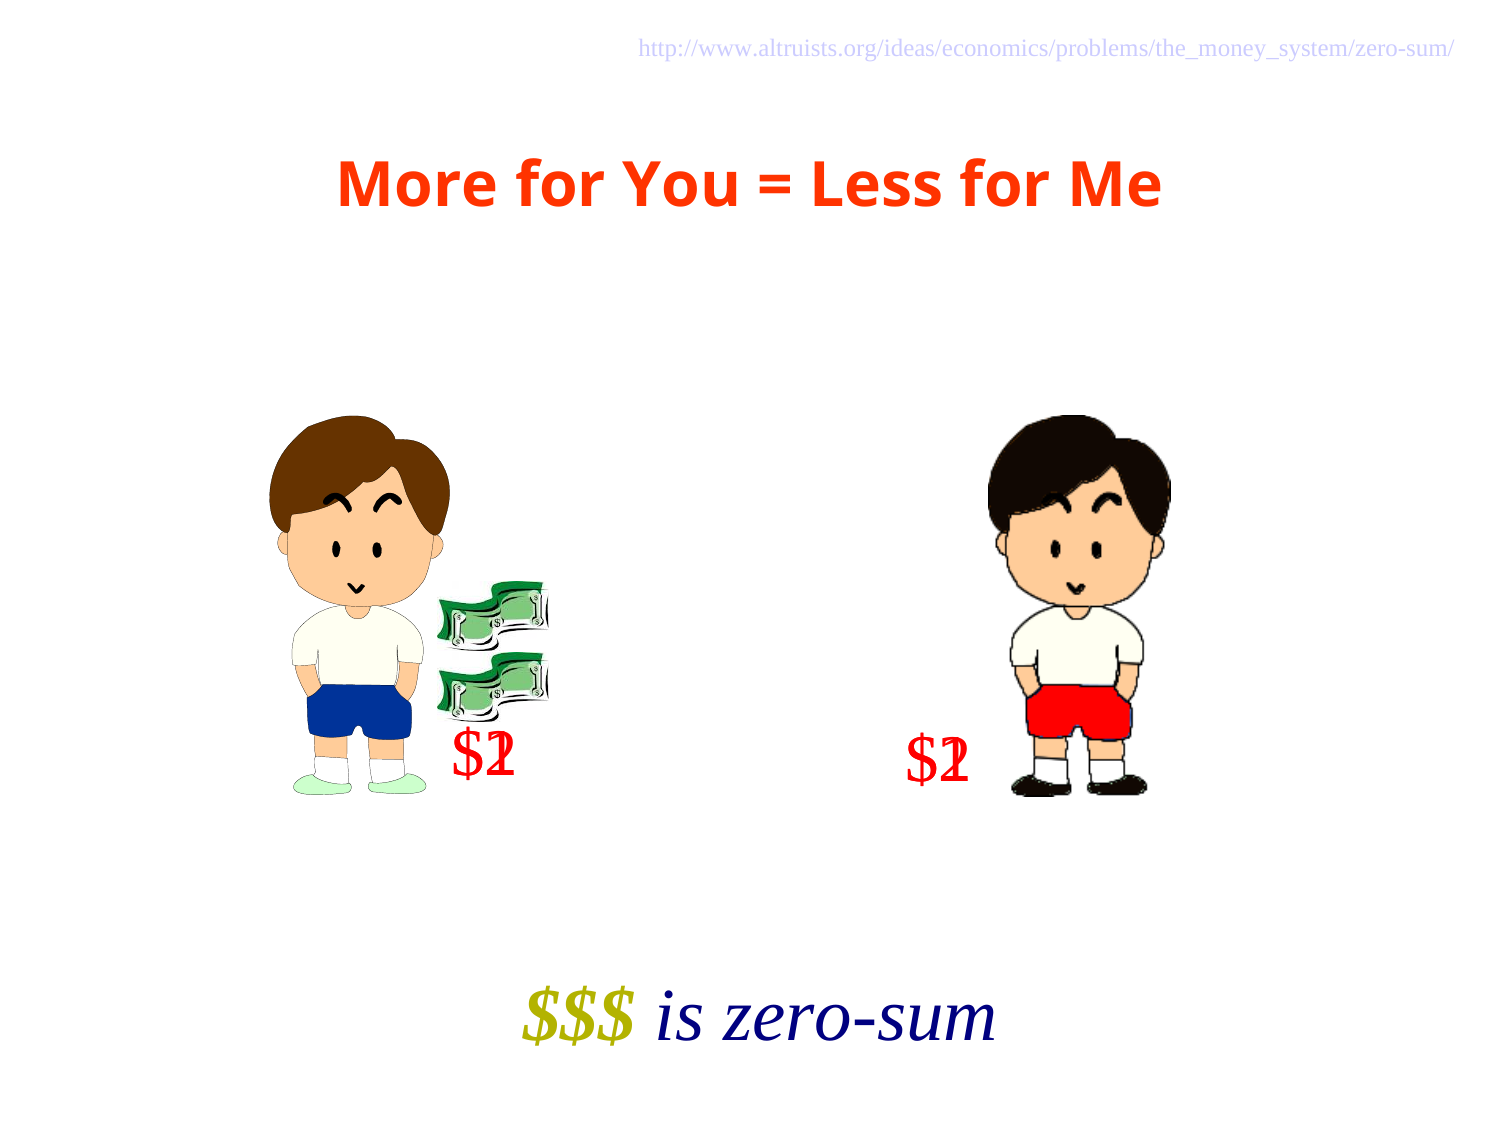

http://www.altruists.org/ideas/economics/problems/the_money_system/zero-sum/
# More for You = Less for Me
$1
$2
$2
$1
$$$ is zero-sum